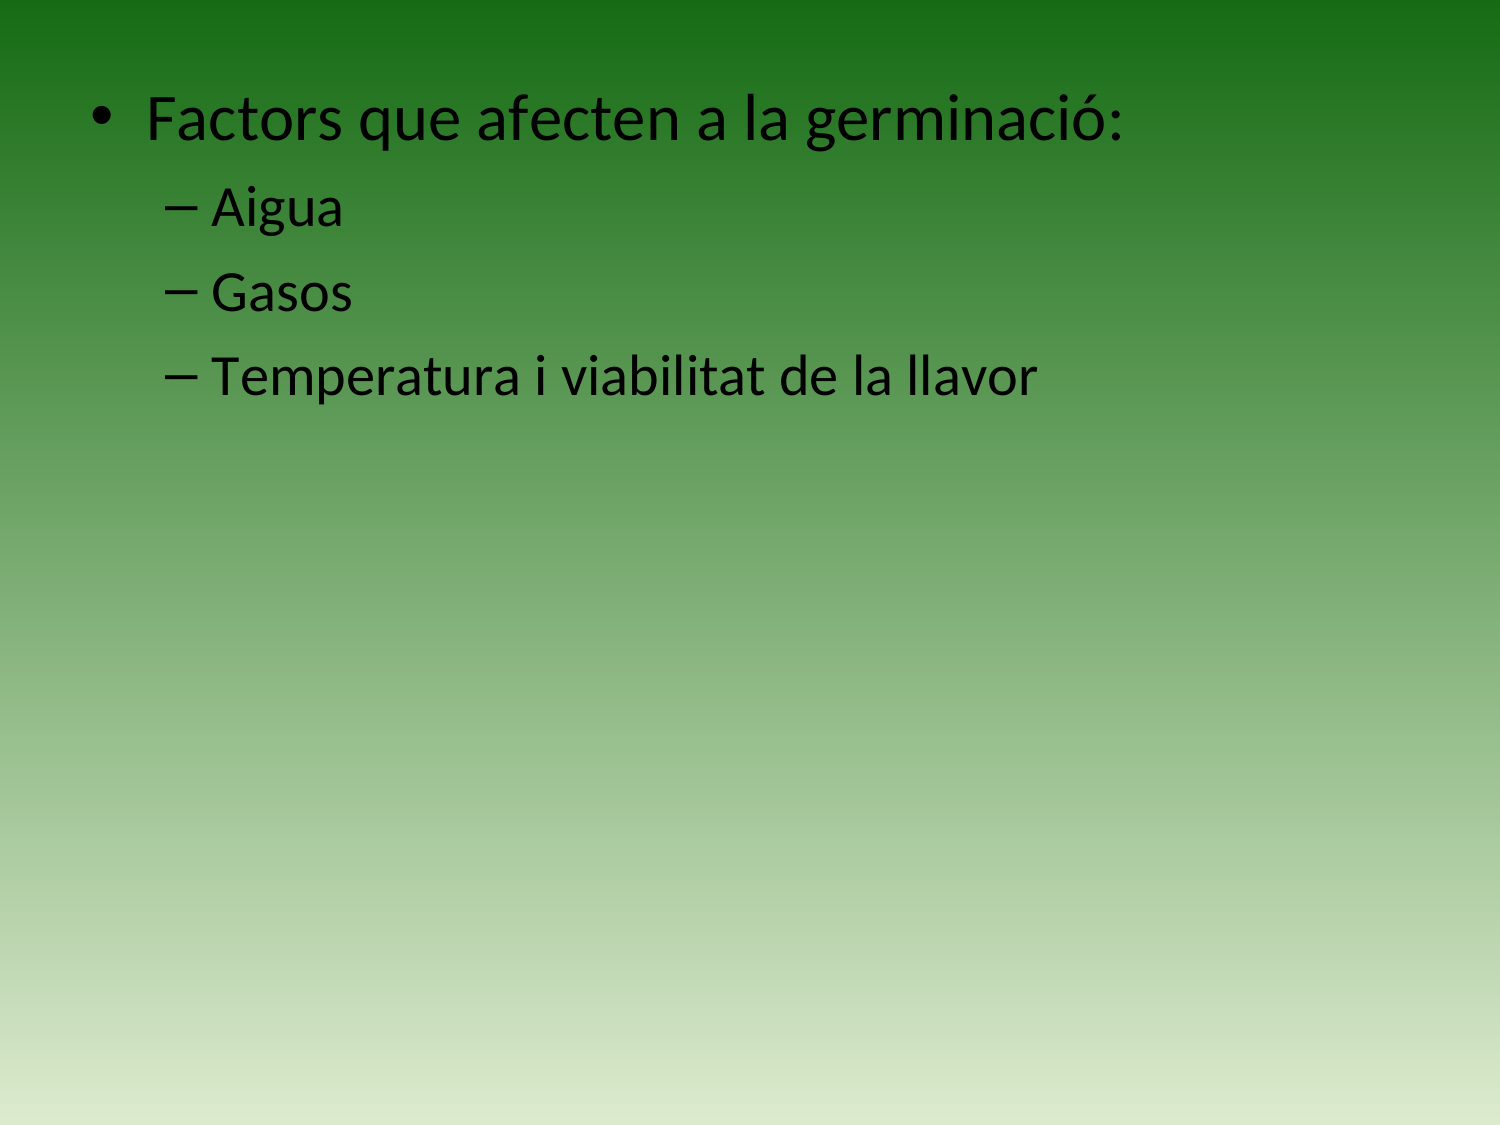

# Factors que afecten a la germinació:
Aigua
Gasos
Temperatura i viabilitat de la llavor